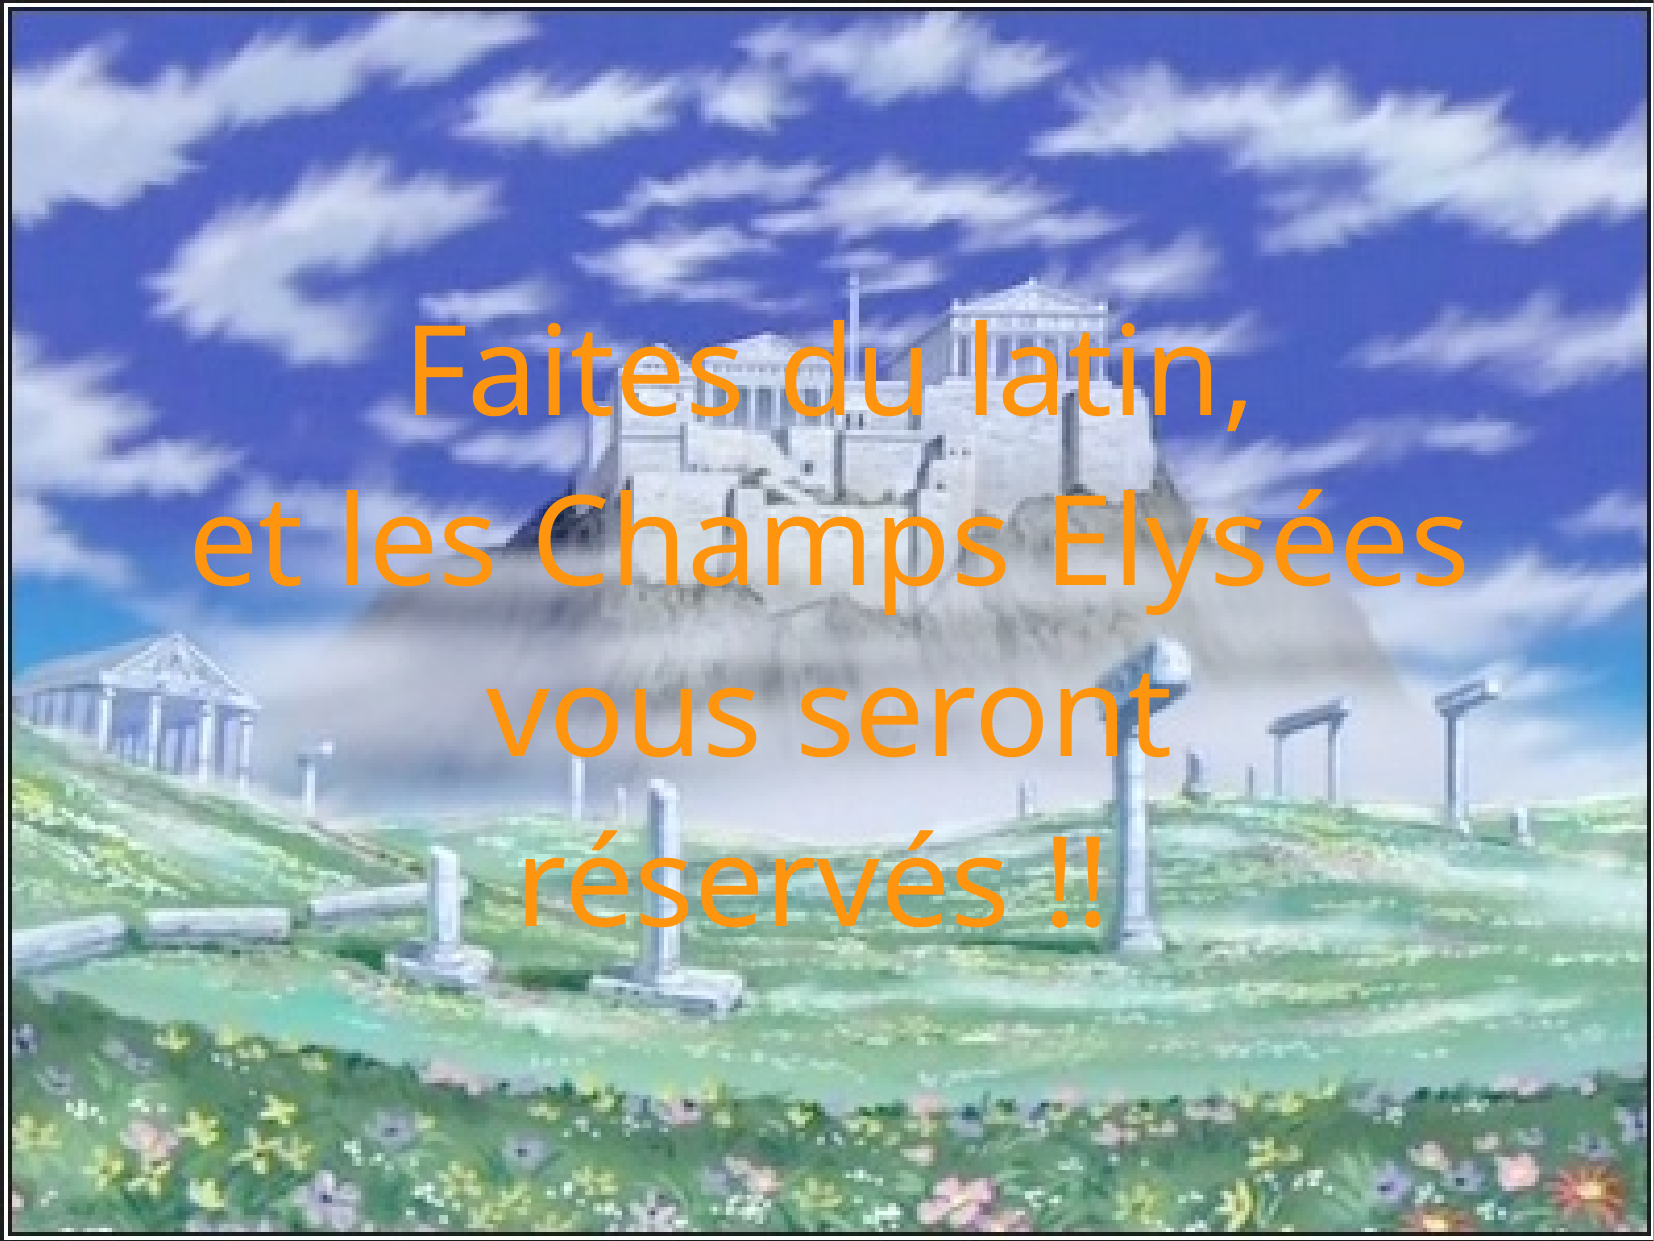

Faites du latin,
et les Champs Elysées
 vous seront
réservés !!
#